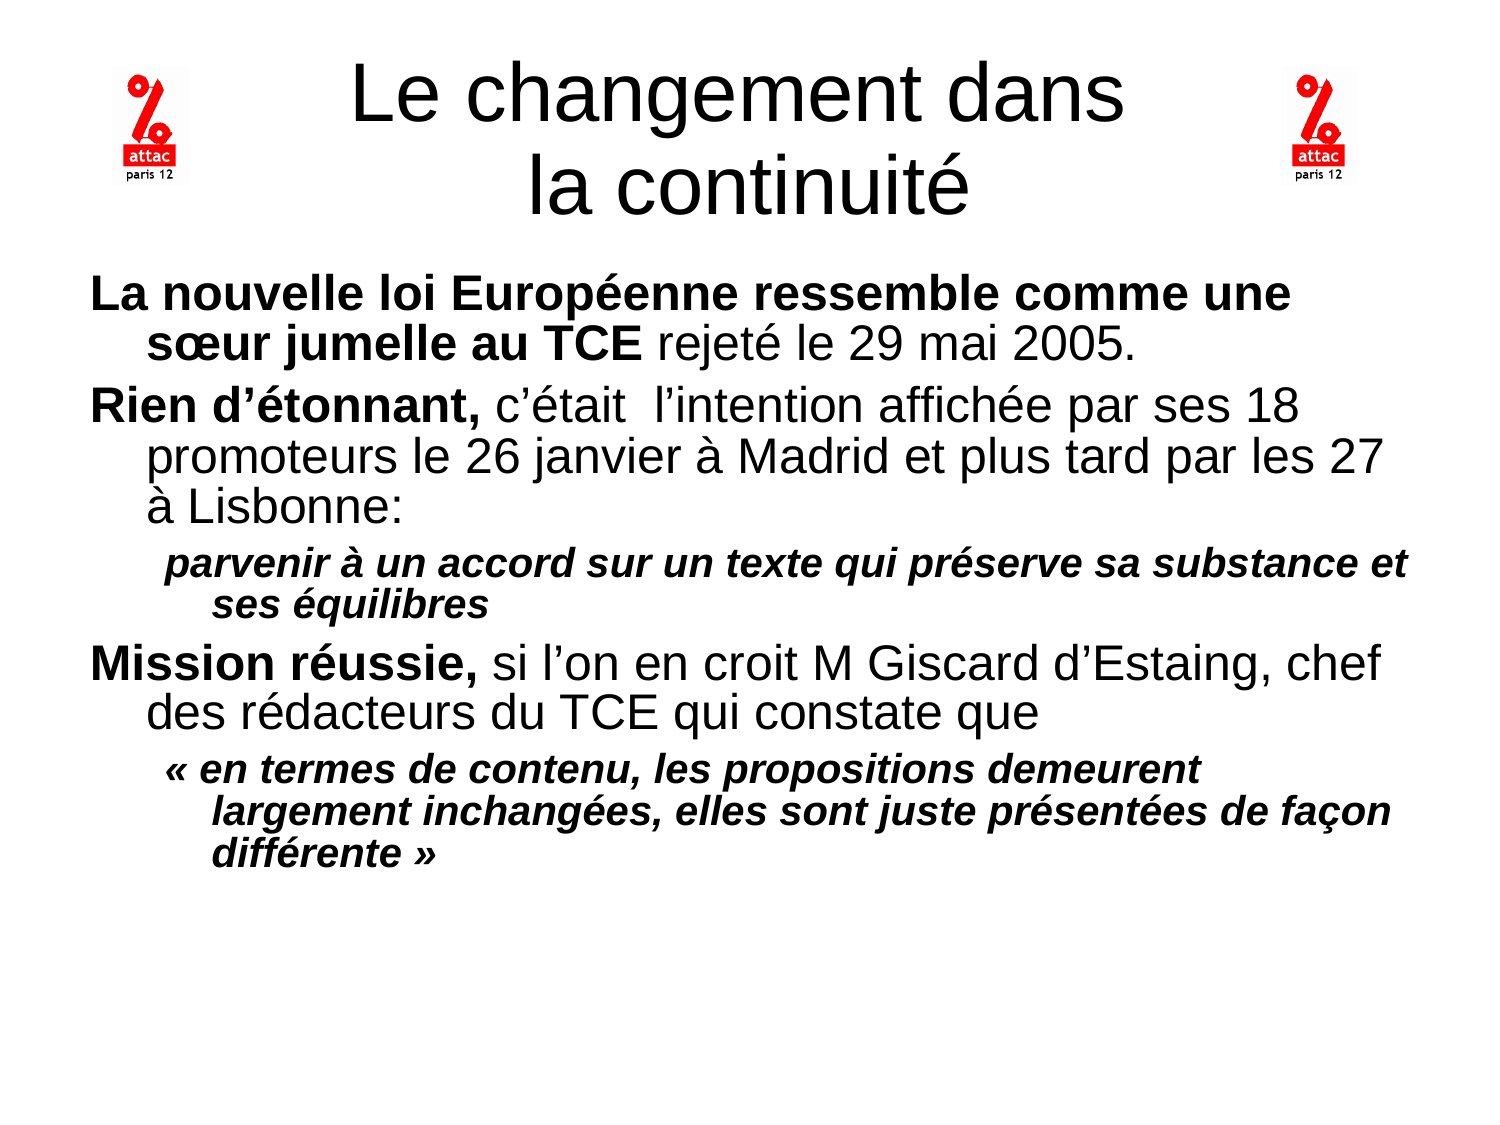

# Le changement dans la continuité
La nouvelle loi Européenne ressemble comme une sœur jumelle au TCE rejeté le 29 mai 2005.
Rien d’étonnant, c’était l’intention affichée par ses 18 promoteurs le 26 janvier à Madrid et plus tard par les 27 à Lisbonne:
parvenir à un accord sur un texte qui préserve sa substance et ses équilibres
Mission réussie, si l’on en croit M Giscard d’Estaing, chef des rédacteurs du TCE qui constate que
« en termes de contenu, les propositions demeurent largement inchangées, elles sont juste présentées de façon différente »